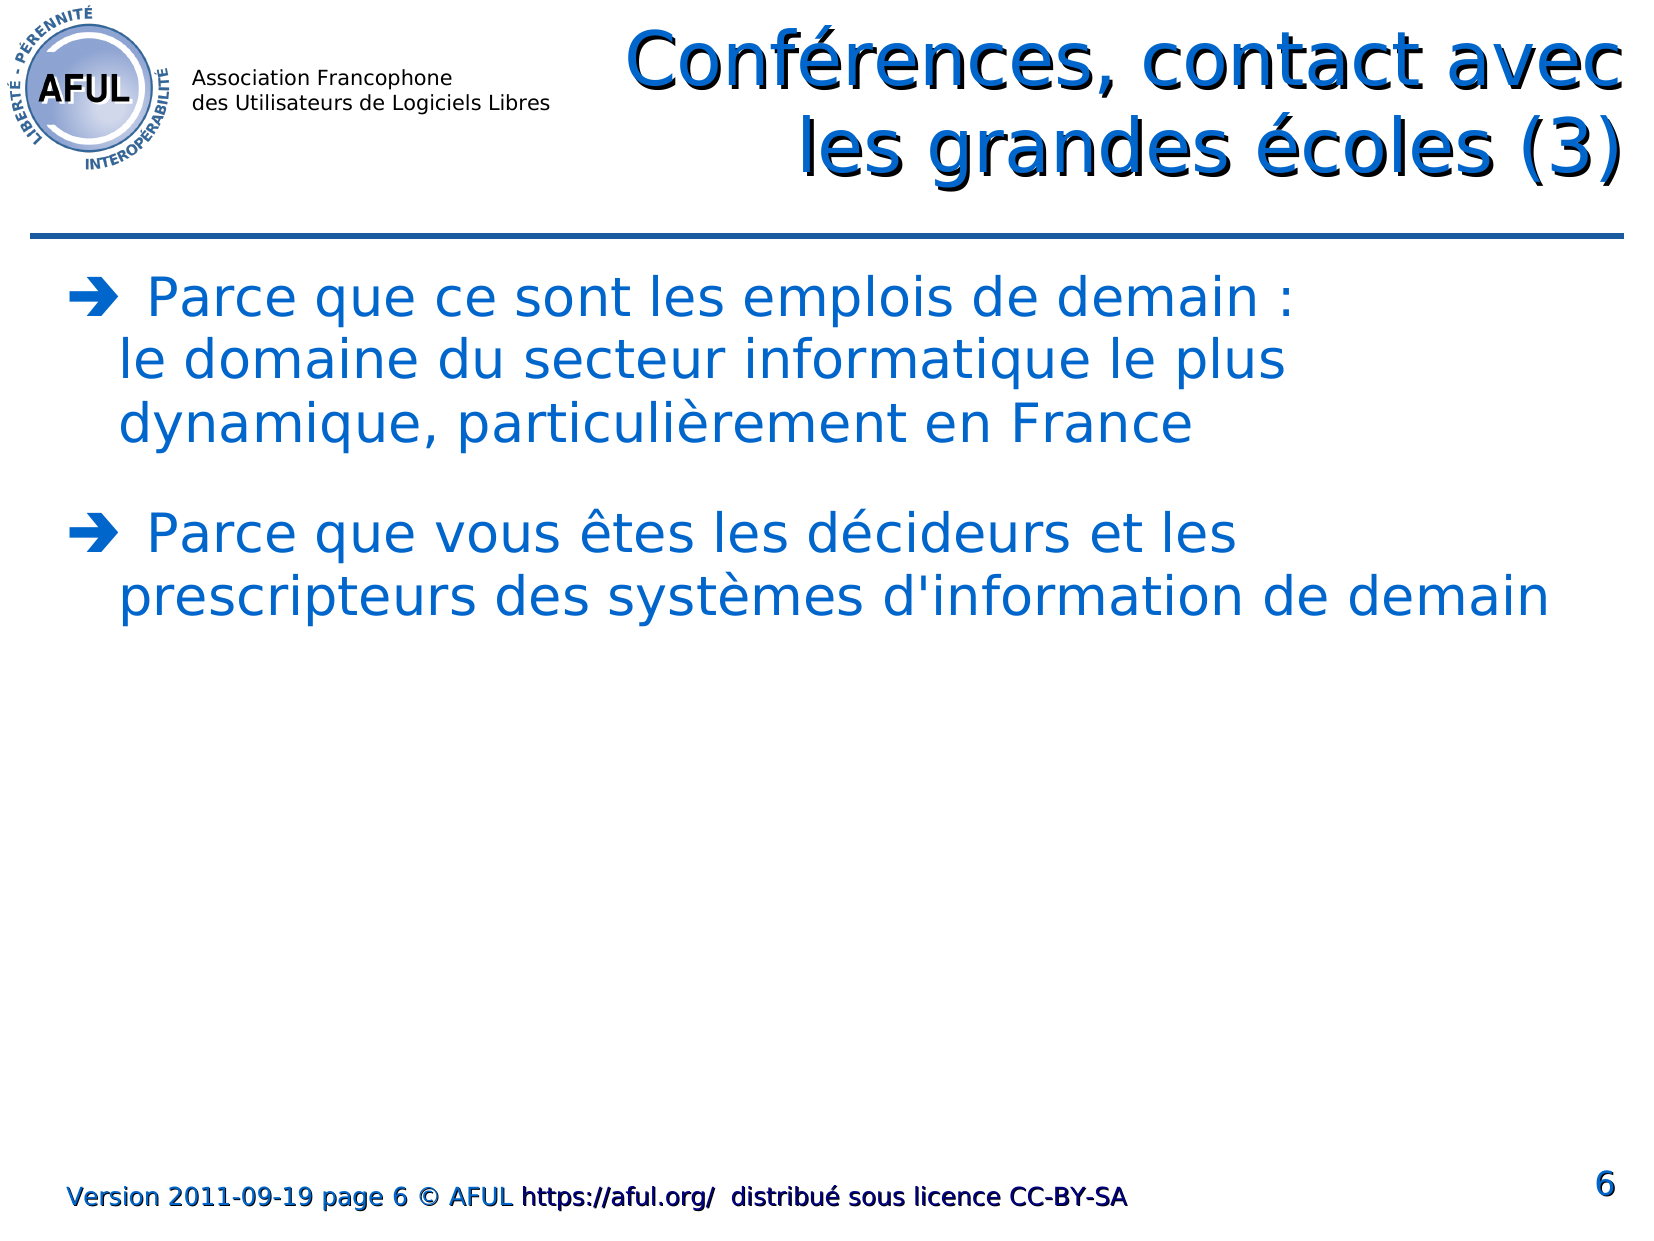

# Conférences, contact avec les grandes écoles (3)
 Parce que ce sont les emplois de demain :
le domaine du secteur informatique le plus dynamique, particulièrement en France
 Parce que vous êtes les décideurs et les prescripteurs des systèmes d'information de demain